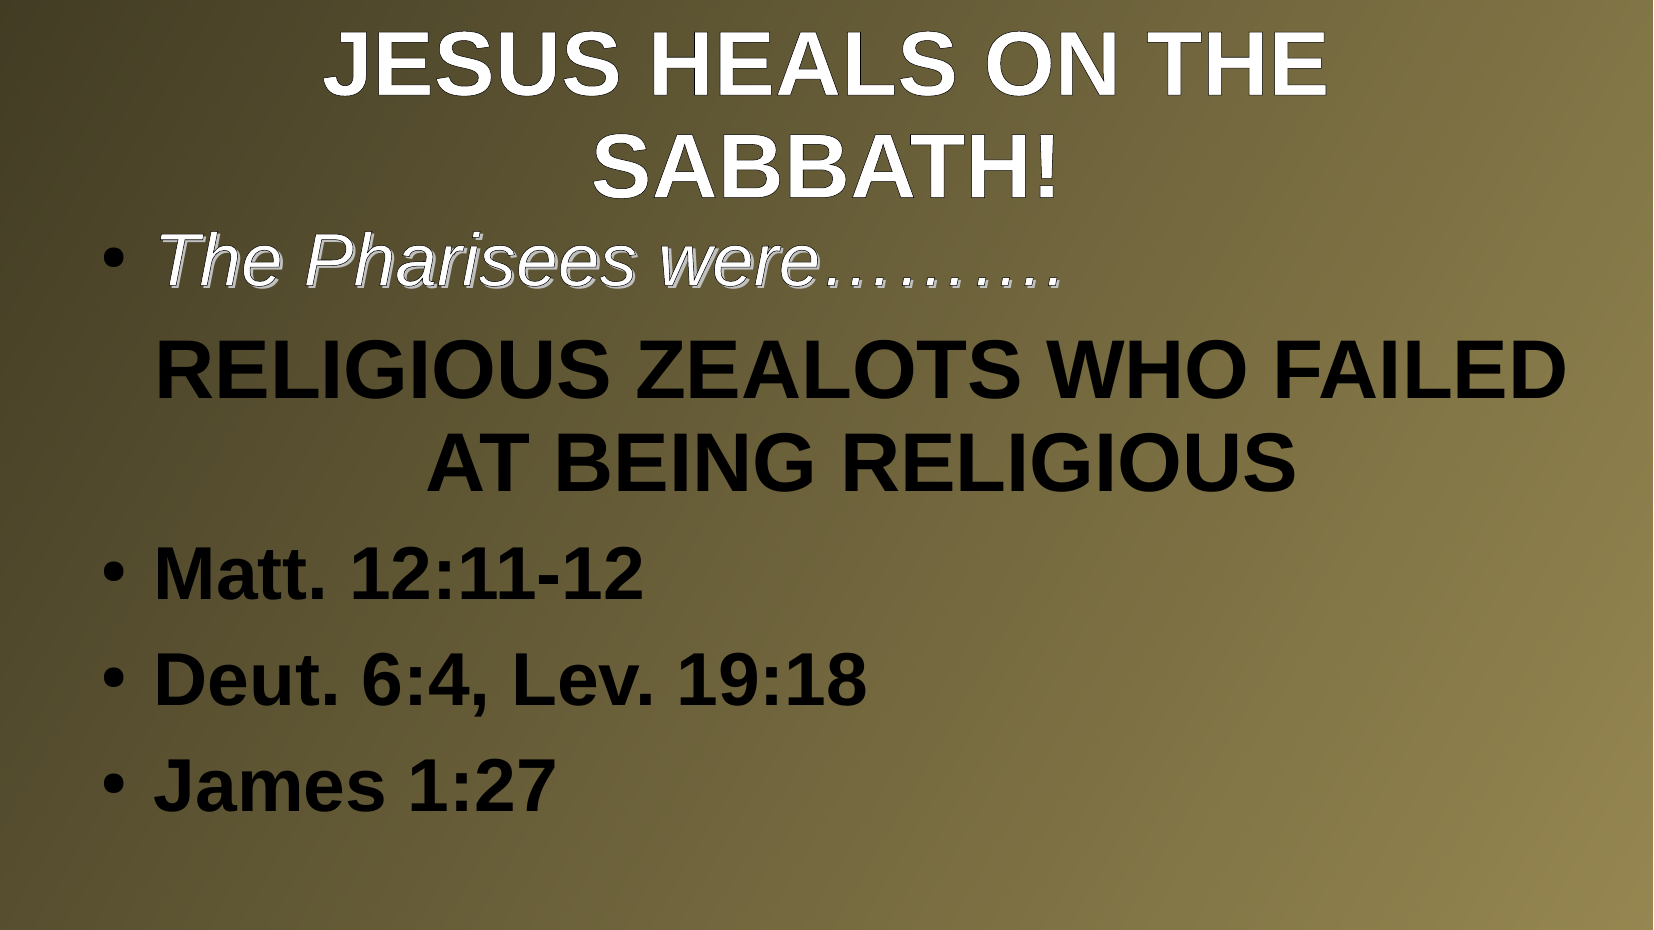

# JESUS HEALS ON THE SABBATH!
The Pharisees were……….
RELIGIOUS ZEALOTS WHO FAILED AT BEING RELIGIOUS
Matt. 12:11-12
Deut. 6:4, Lev. 19:18
James 1:27